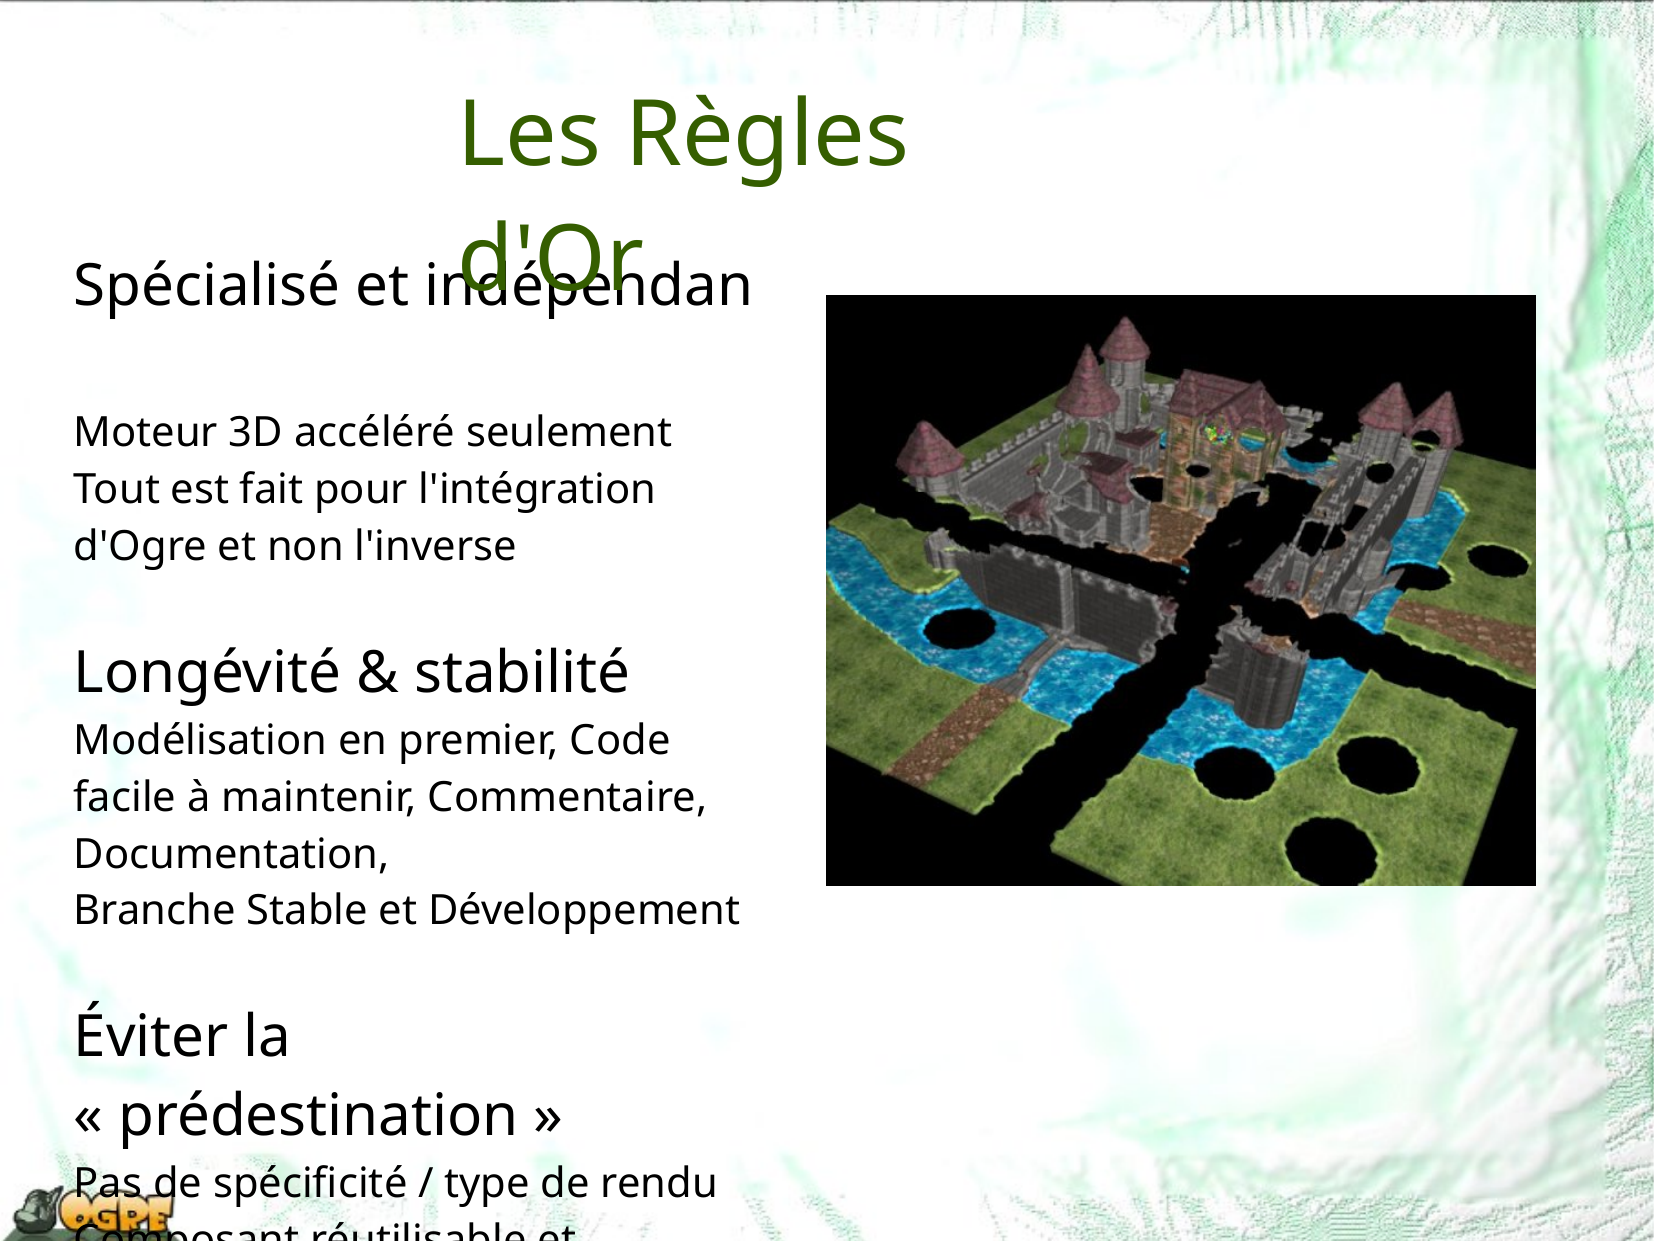

Les Règles d'Or
Spécialisé et indépendan
Moteur 3D accéléré seulement
Tout est fait pour l'intégration d'Ogre et non l'inverse
Longévité & stabilité
Modélisation en premier, Code facile à maintenir, Commentaire, Documentation,
Branche Stable et Développement
Éviter la « prédestination »
Pas de spécificité / type de rendu
Composant réutilisable et extensible